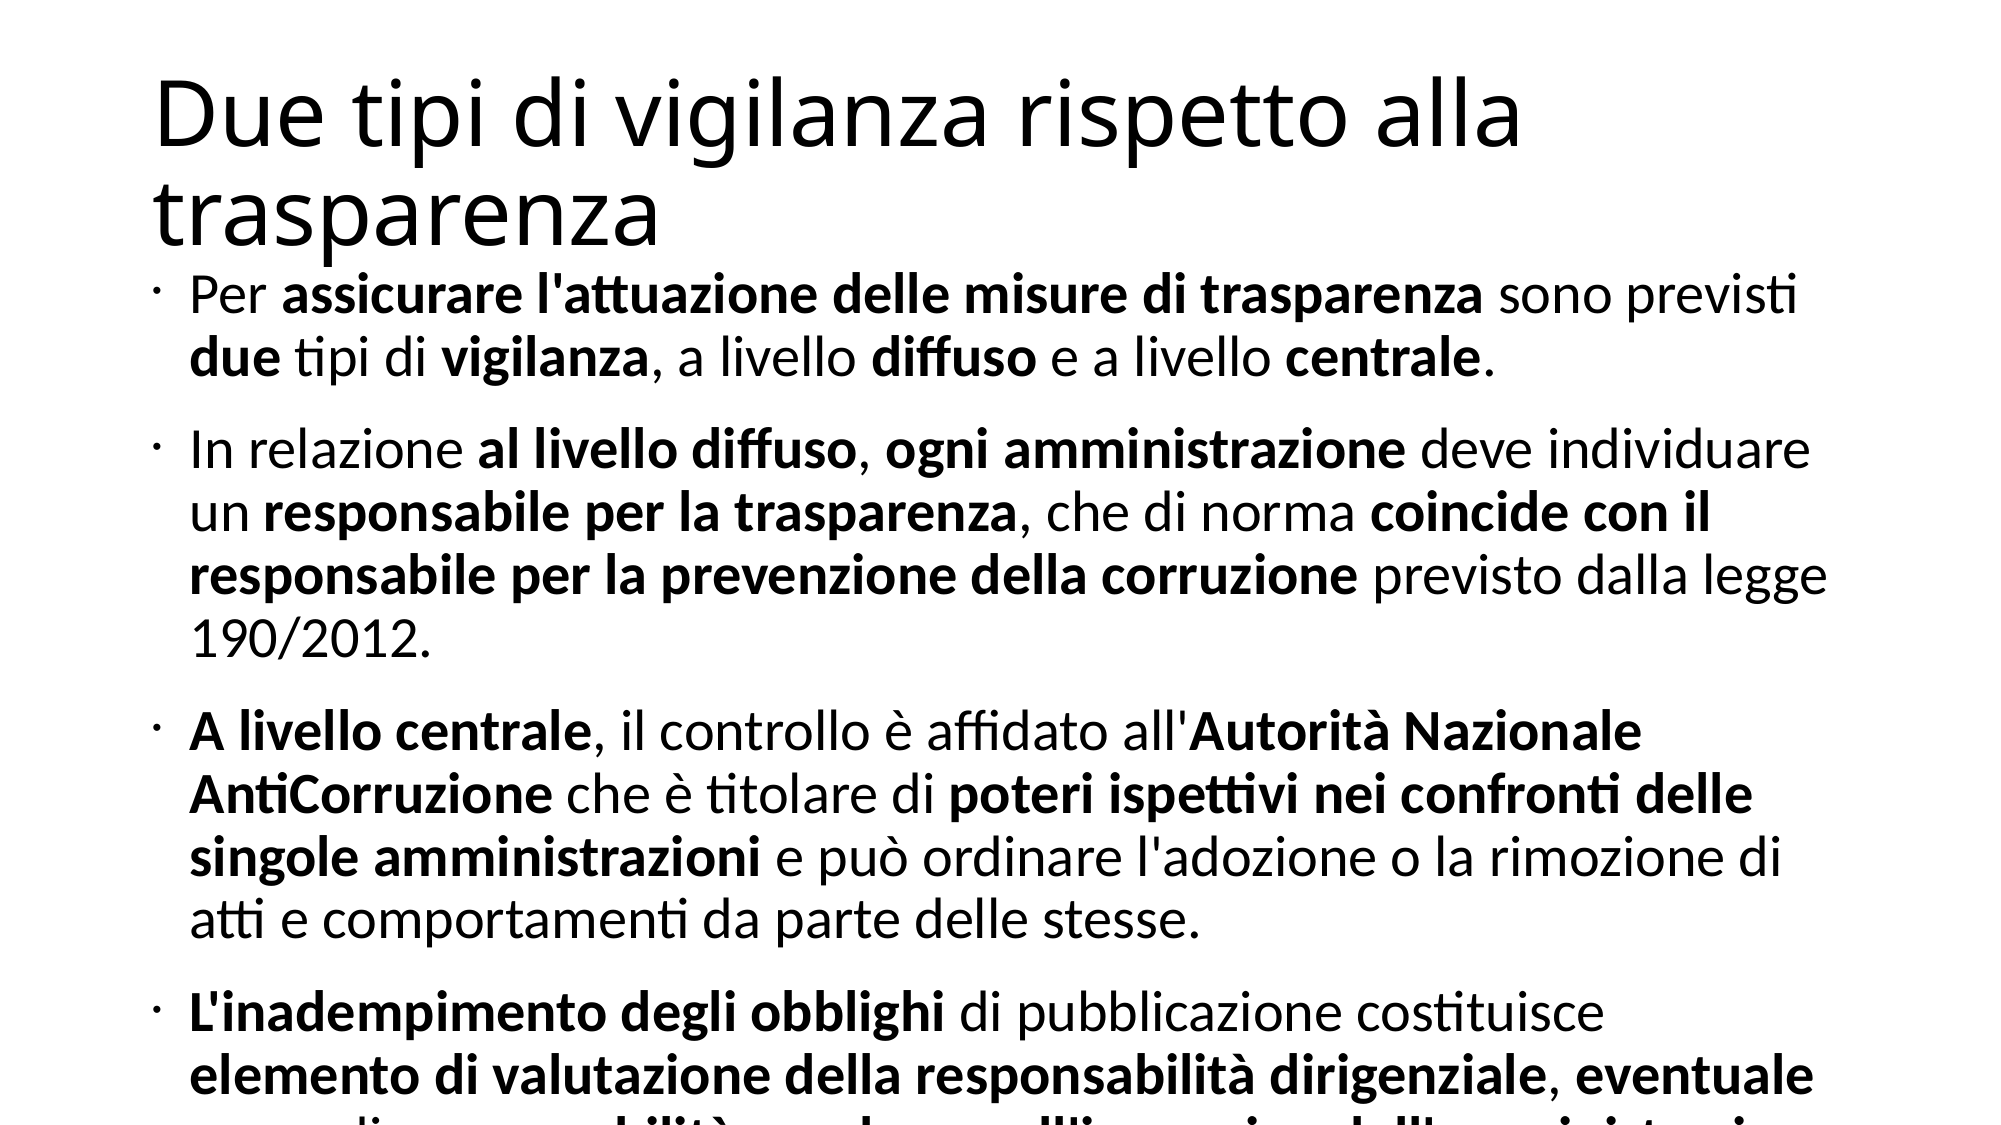

# Due tipi di vigilanza rispetto alla trasparenza
Per assicurare l'attuazione delle misure di trasparenza sono previsti due tipi di vigilanza, a livello diffuso e a livello centrale.
In relazione al livello diffuso, ogni amministrazione deve individuare un responsabile per la trasparenza, che di norma coincide con il responsabile per la prevenzione della corruzione previsto dalla legge 190/2012.
A livello centrale, il controllo è affidato all'Autorità Nazionale AntiCorruzione che è titolare di poteri ispettivi nei confronti delle singole amministrazioni e può ordinare l'adozione o la rimozione di atti e comportamenti da parte delle stesse.
L'inadempimento degli obblighi di pubblicazione costituisce elemento di valutazione della responsabilità dirigenziale, eventuale causa di responsabilità per danno all'immagine dell'amministrazione ed è valutato ai fini della retribuzione di risultato e del trattamento economico accessorio collegato alle performance dei dirigenti